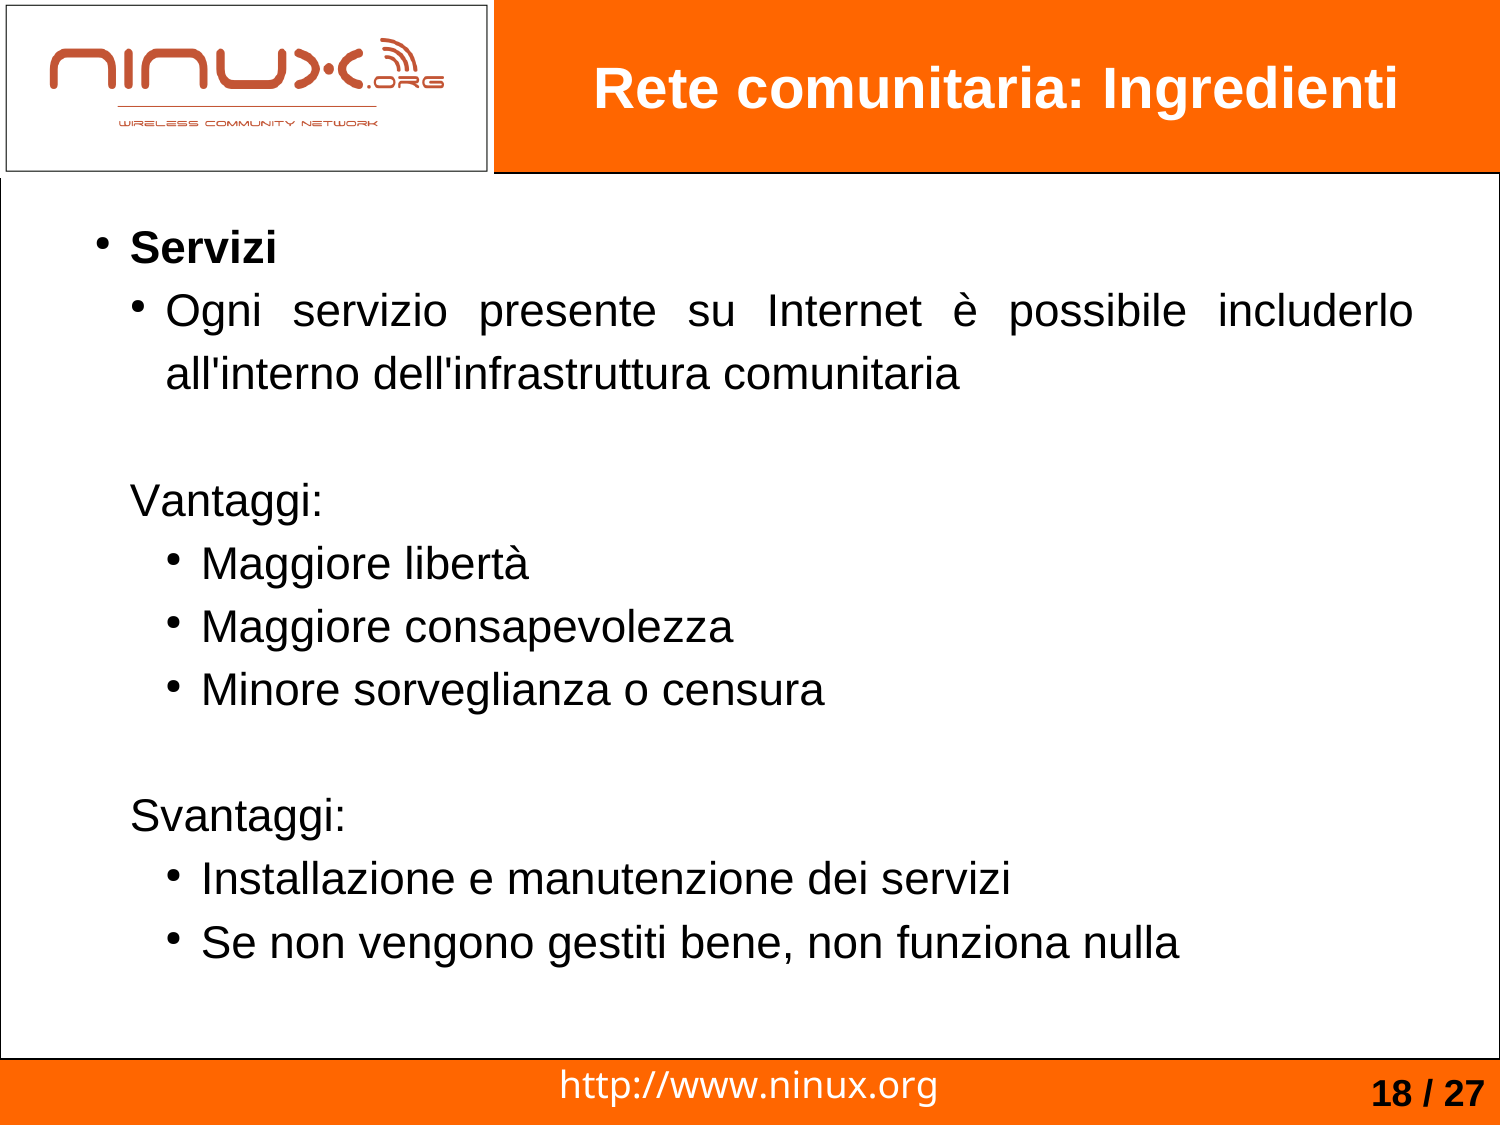

# Rete comunitaria: Ingredienti
Servizi
Ogni servizio presente su Internet è possibile includerlo all'interno dell'infrastruttura comunitaria
Vantaggi:
Maggiore libertà
Maggiore consapevolezza
Minore sorveglianza o censura
Svantaggi:
Installazione e manutenzione dei servizi
Se non vengono gestiti bene, non funziona nulla
http://www.ninux.org